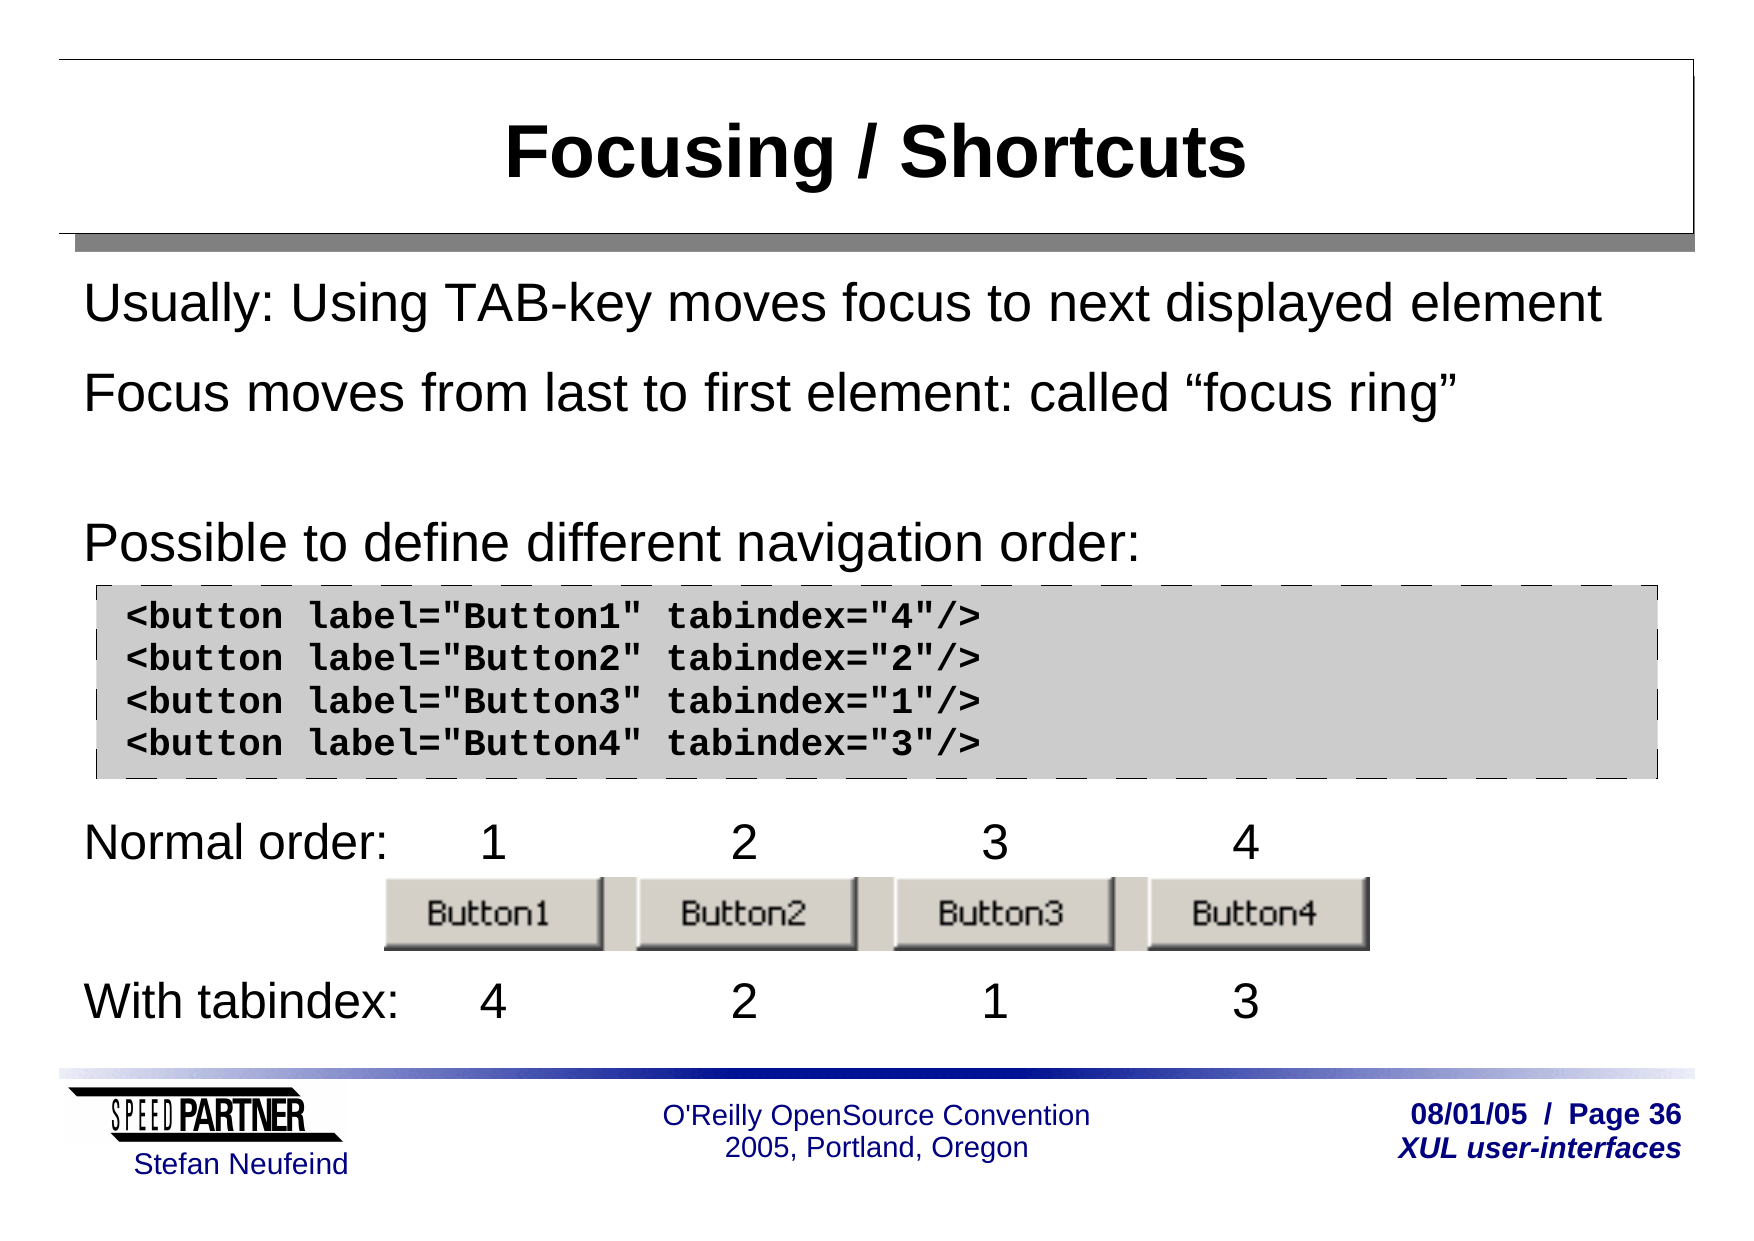

# Focusing / Shortcuts
Usually: Using TAB-key moves focus to next displayed element
Focus moves from last to first element: called “focus ring”
Possible to define different navigation order:
<button label="Button1" tabindex="4"/>
<button label="Button2" tabindex="2"/>
<button label="Button3" tabindex="1"/>
<button label="Button4" tabindex="3"/>
Normal order:	 1 2 3 4
With tabindex:	 4 2 1 3